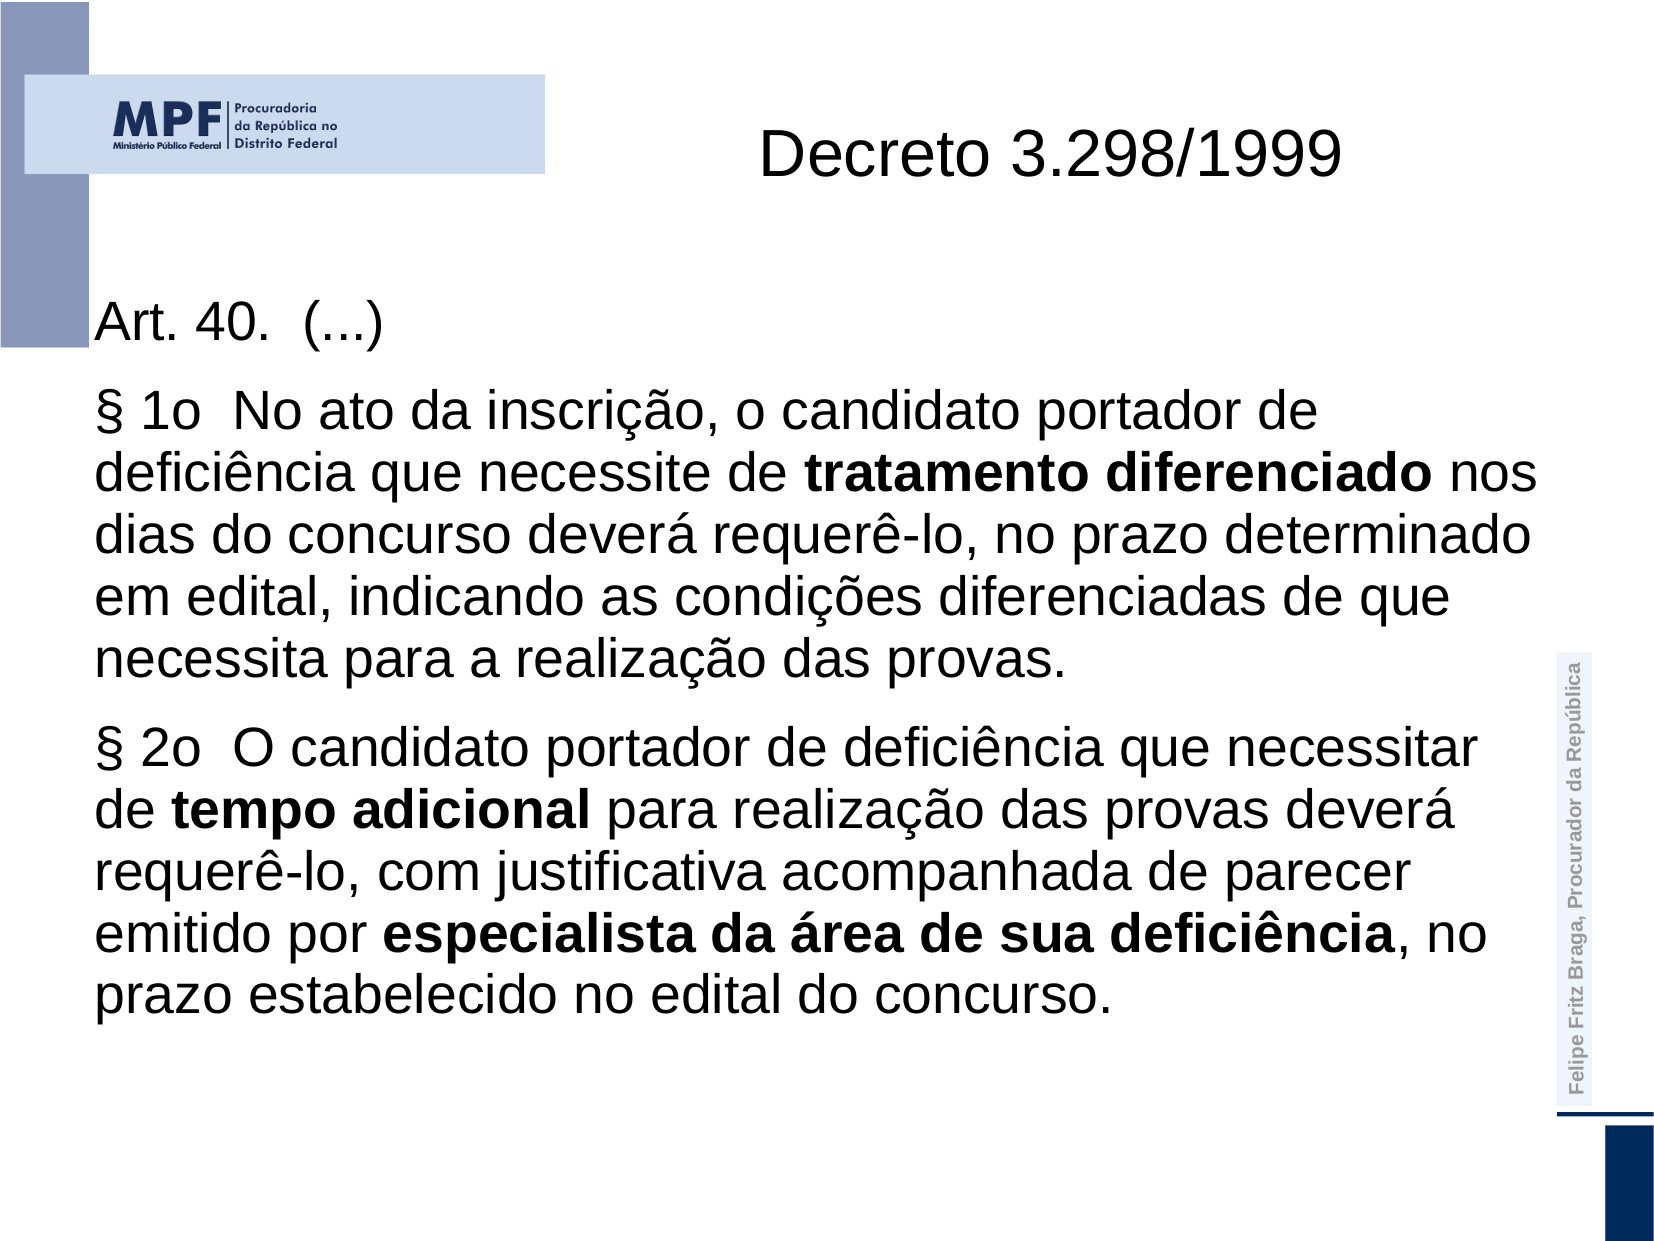

# Decreto 3.298/1999
Art. 40. (...)
§ 1o No ato da inscrição, o candidato portador de deficiência que necessite de tratamento diferenciado nos dias do concurso deverá requerê-lo, no prazo determinado em edital, indicando as condições diferenciadas de que necessita para a realização das provas.
§ 2o O candidato portador de deficiência que necessitar de tempo adicional para realização das provas deverá requerê-lo, com justificativa acompanhada de parecer emitido por especialista da área de sua deficiência, no prazo estabelecido no edital do concurso.